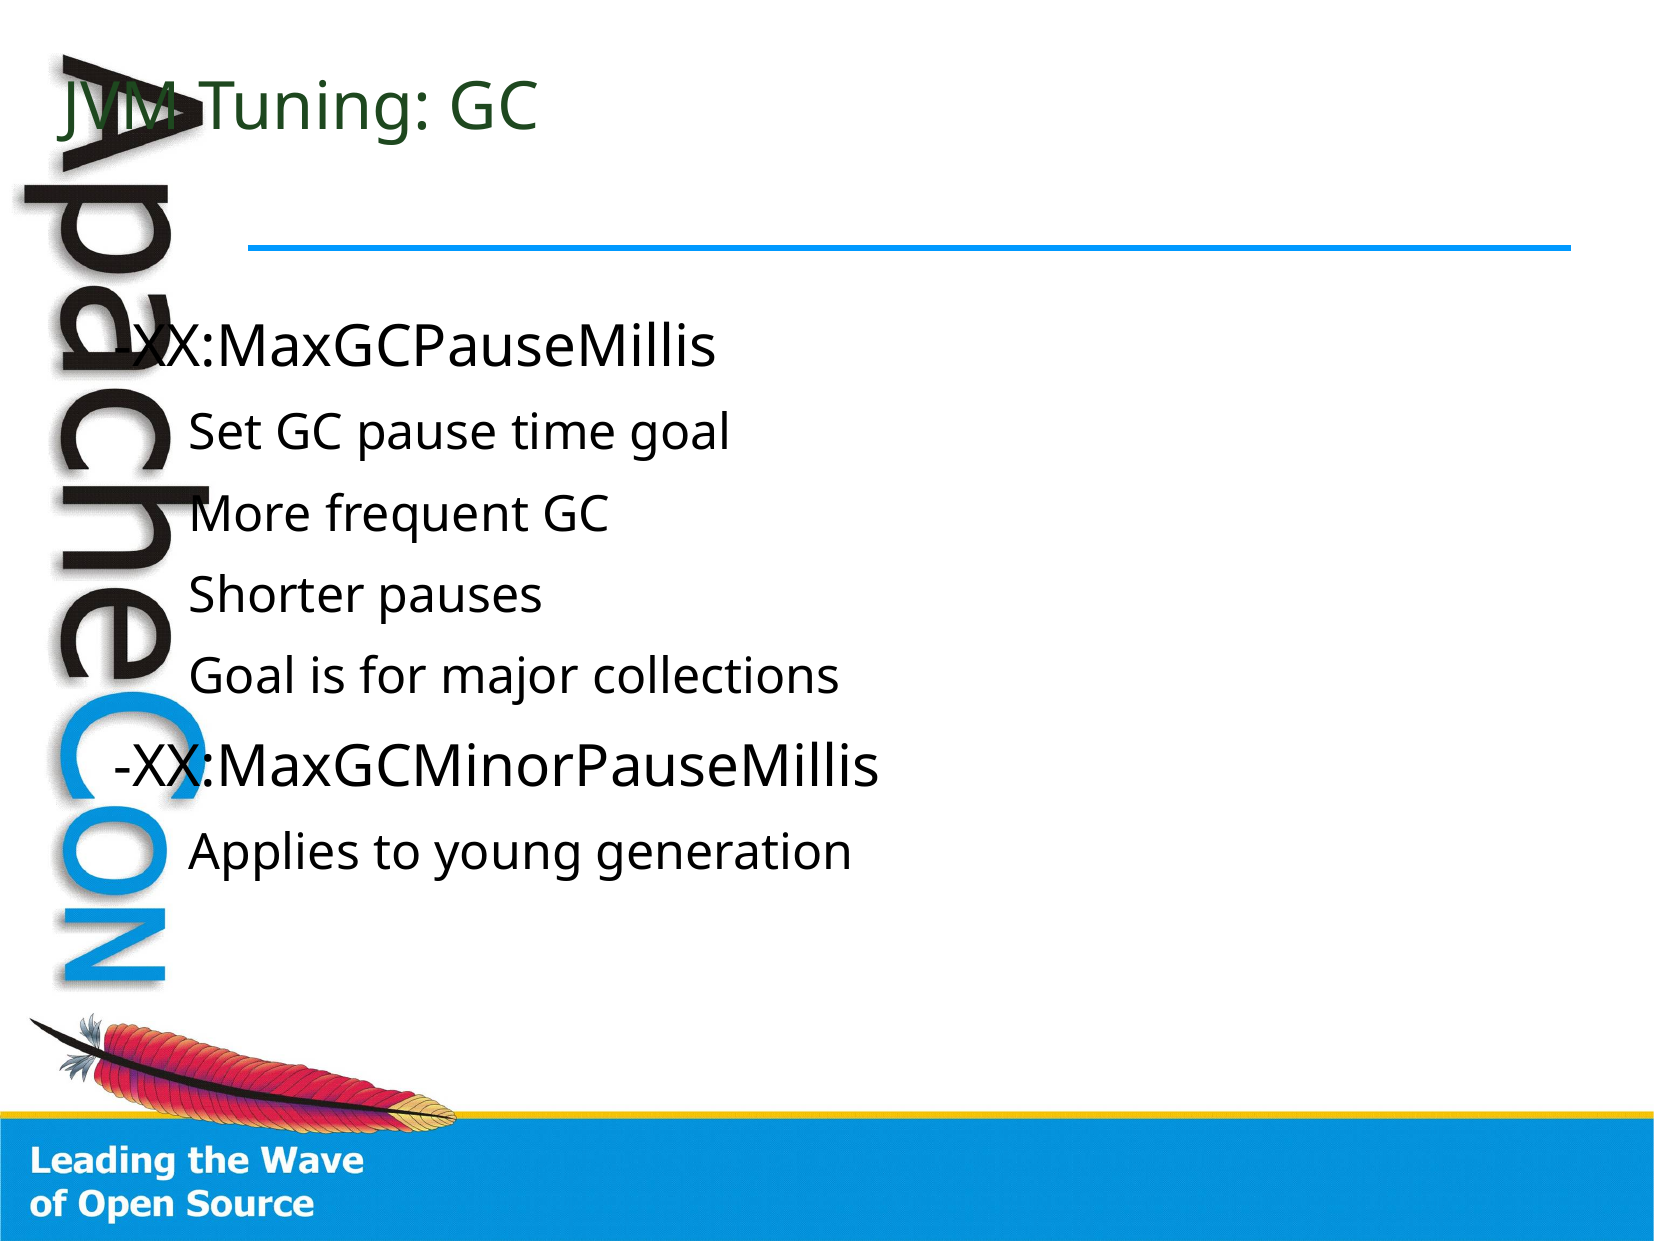

JVM Tuning: GC
-XX:MaxGCPauseMillis
Set GC pause time goal
More frequent GC
Shorter pauses
Goal is for major collections
-XX:MaxGCMinorPauseMillis
Applies to young generation